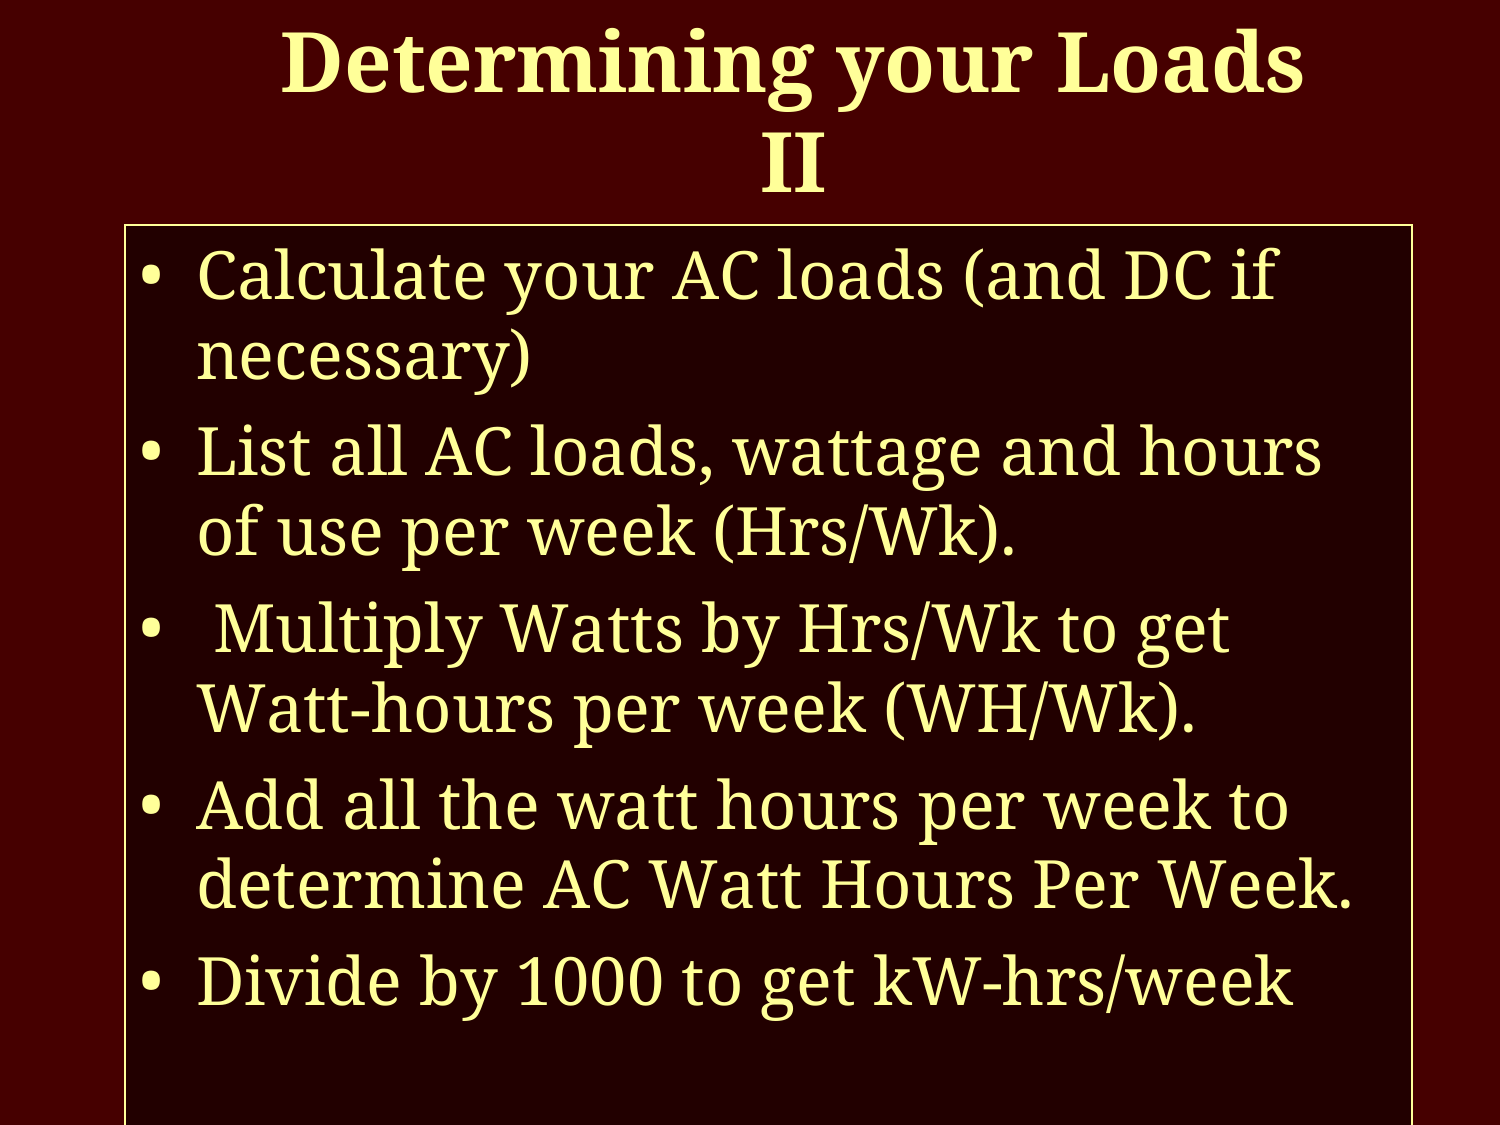

# Determining your Loads II
Calculate your AC loads (and DC if necessary)
List all AC loads, wattage and hours of use per week (Hrs/Wk).
 Multiply Watts by Hrs/Wk to get Watt-hours per week (WH/Wk).
Add all the watt hours per week to determine AC Watt Hours Per Week.
Divide by 1000 to get kW-hrs/week
Engineering Photovoltaic Systems
25